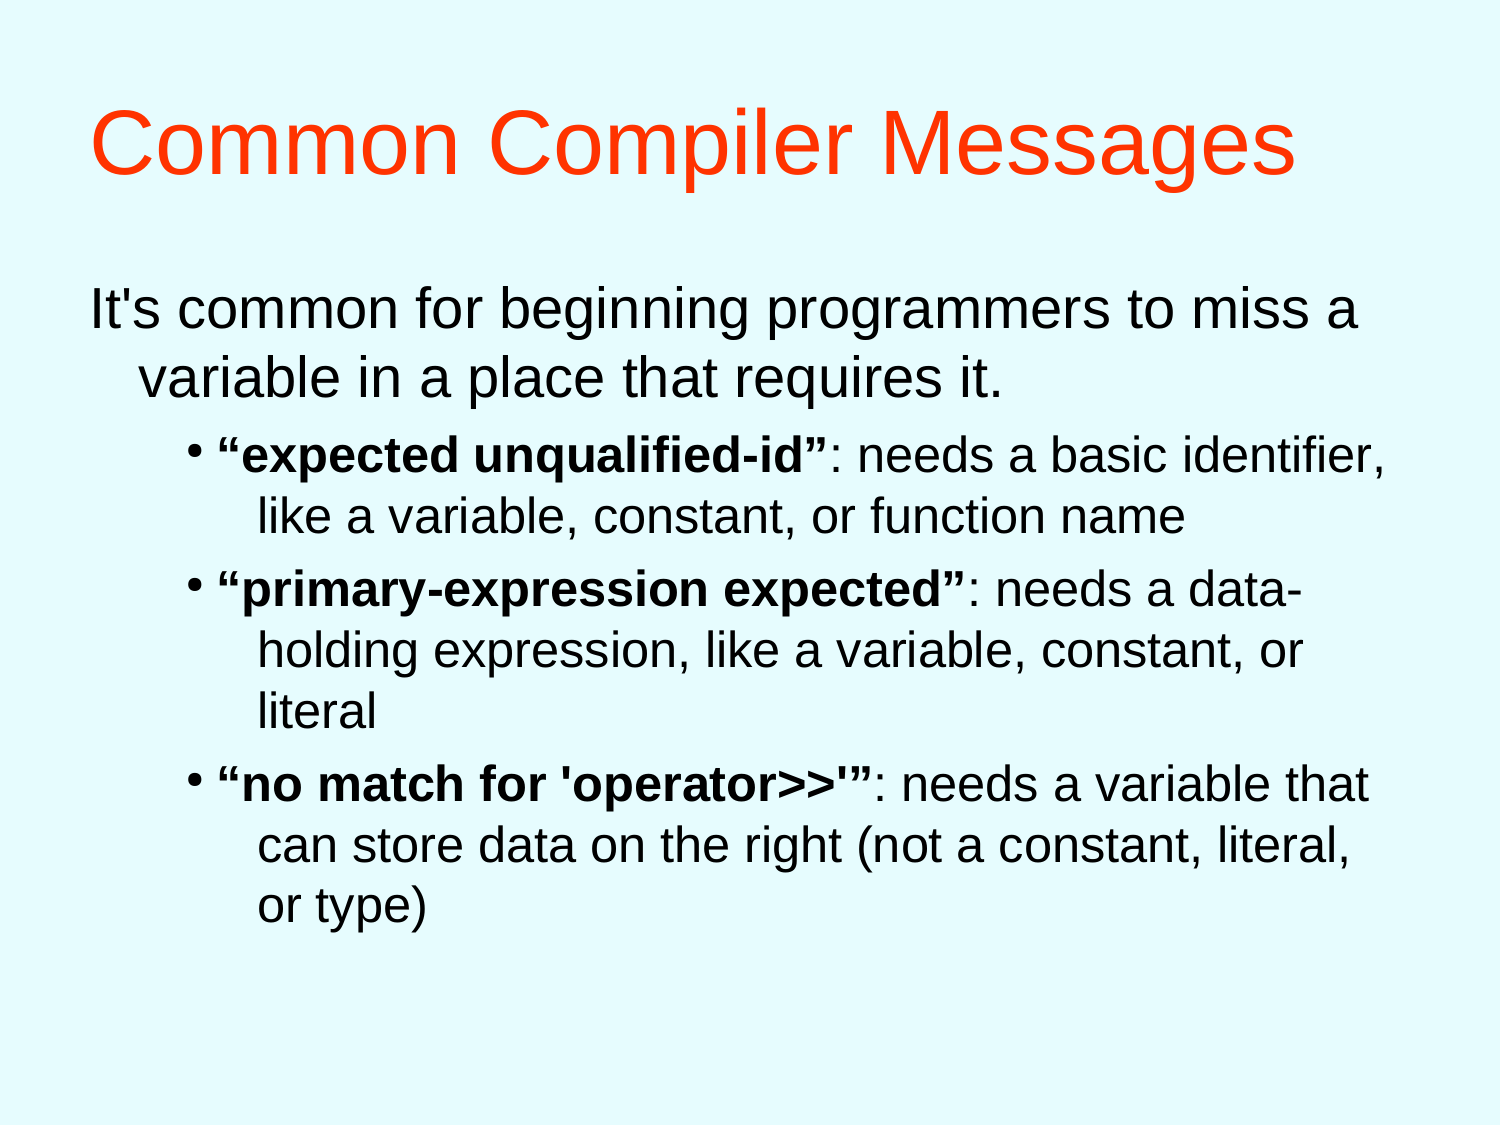

# Common Compiler Messages
It's common for beginning programmers to miss a variable in a place that requires it.
“expected unqualified-id”: needs a basic identifier, like a variable, constant, or function name
“primary-expression expected”: needs a data-holding expression, like a variable, constant, or literal
“no match for 'operator>>'”: needs a variable that can store data on the right (not a constant, literal, or type)